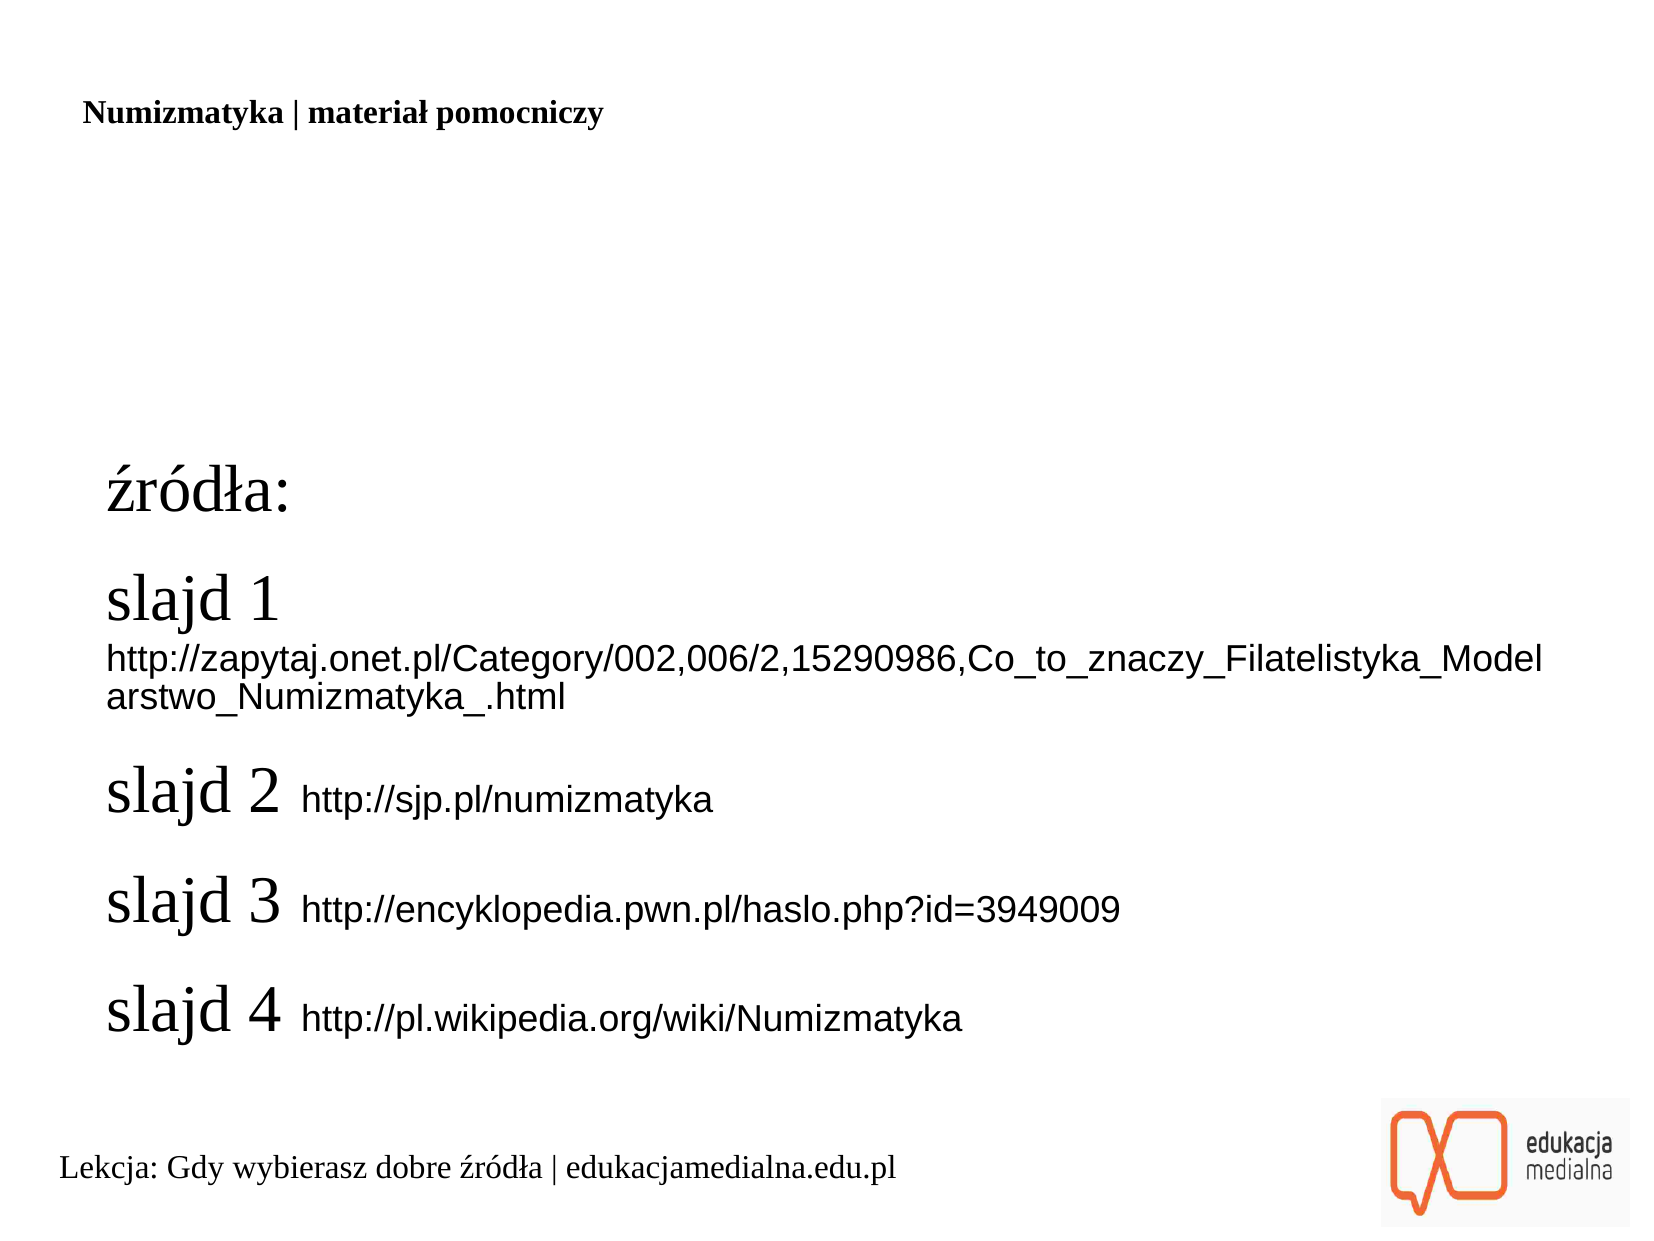

# Numizmatyka | materiał pomocniczy
źródła:
slajd 1 http://zapytaj.onet.pl/Category/002,006/2,15290986,Co_to_znaczy_Filatelistyka_Modelarstwo_Numizmatyka_.html
slajd 2 http://sjp.pl/numizmatyka
slajd 3 http://encyklopedia.pwn.pl/haslo.php?id=3949009
slajd 4 http://pl.wikipedia.org/wiki/Numizmatyka
Lekcja: Gdy wybierasz dobre źródła | edukacjamedialna.edu.pl